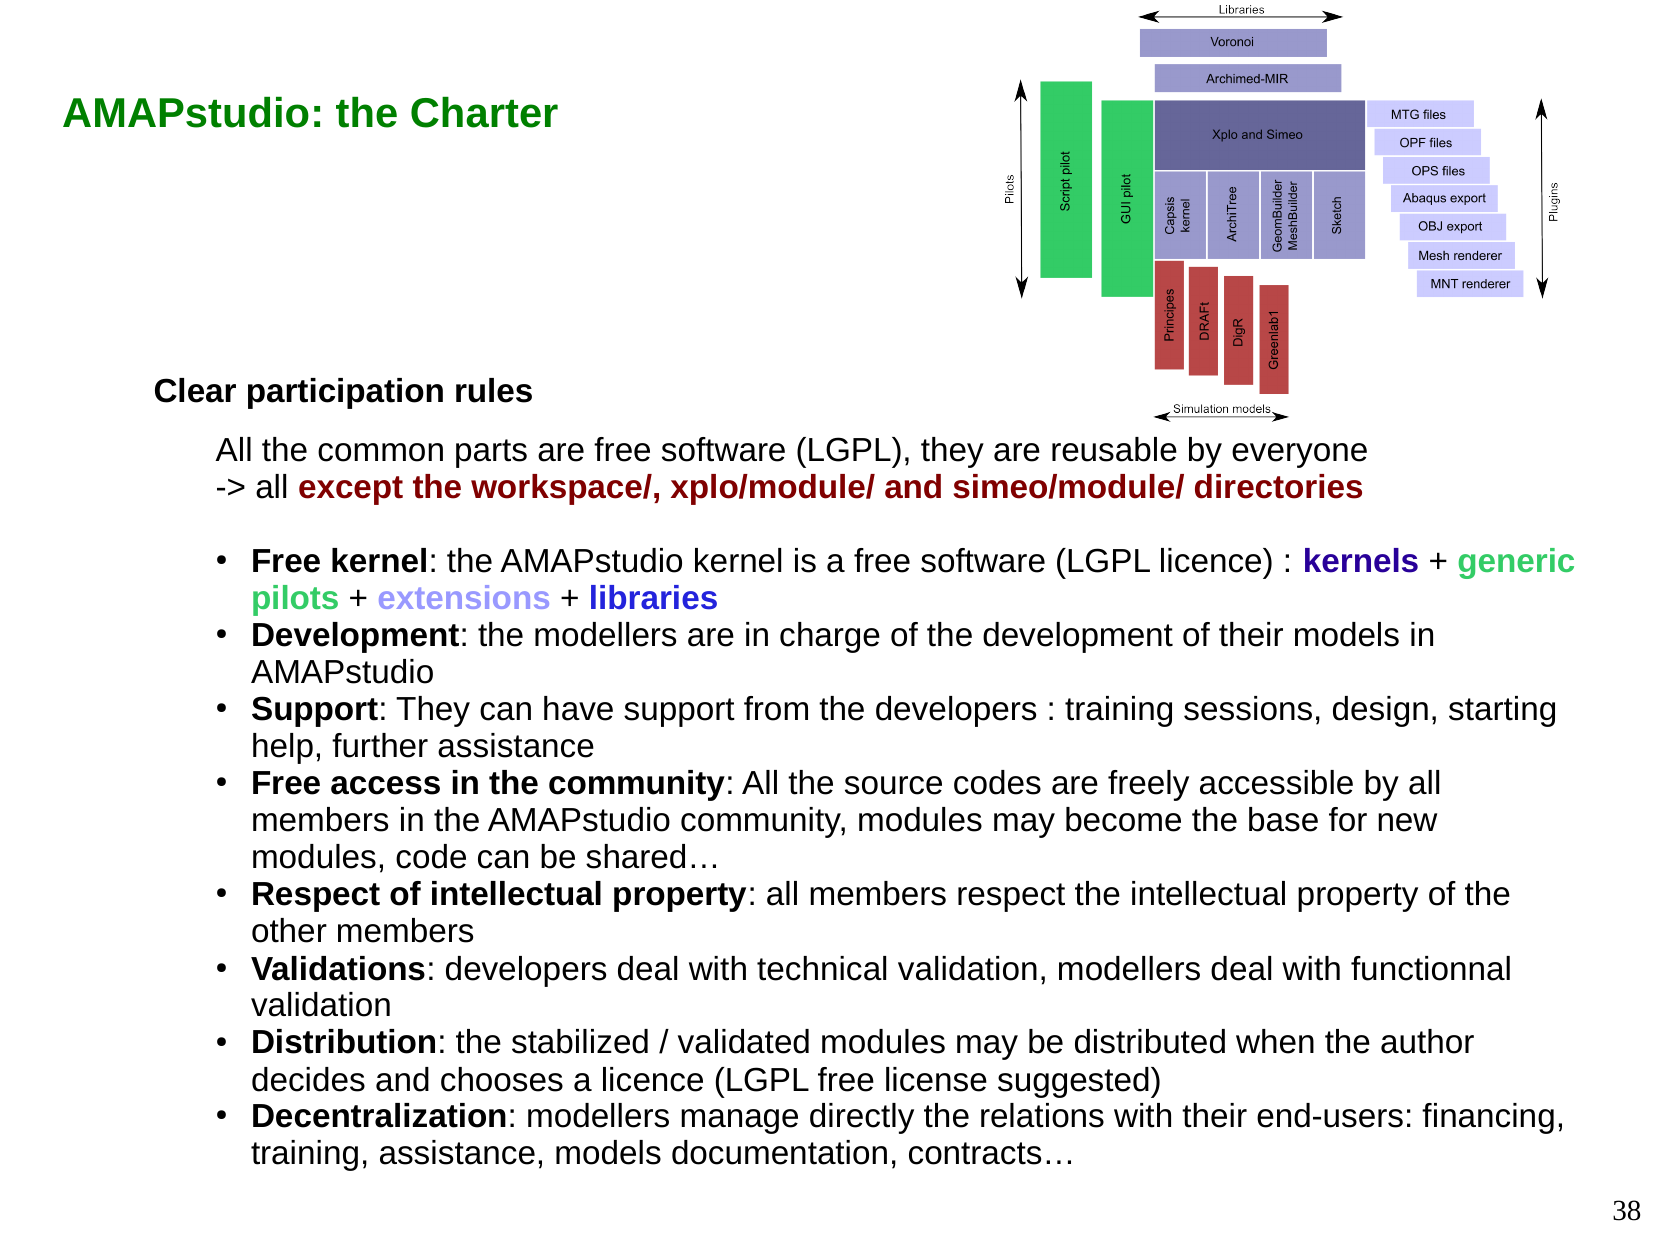

AMAPstudio: the Charter
Clear participation rules
All the common parts are free software (LGPL), they are reusable by everyone
-> all except the workspace/, xplo/module/ and simeo/module/ directories
Free kernel: the AMAPstudio kernel is a free software (LGPL licence) : kernels + generic pilots + extensions + libraries
Development: the modellers are in charge of the development of their models in AMAPstudio
Support: They can have support from the developers : training sessions, design, starting help, further assistance
Free access in the community: All the source codes are freely accessible by all members in the AMAPstudio community, modules may become the base for new modules, code can be shared…
Respect of intellectual property: all members respect the intellectual property of the other members
Validations: developers deal with technical validation, modellers deal with functionnal validation
Distribution: the stabilized / validated modules may be distributed when the author decides and chooses a licence (LGPL free license suggested)
Decentralization: modellers manage directly the relations with their end-users: financing, training, assistance, models documentation, contracts…